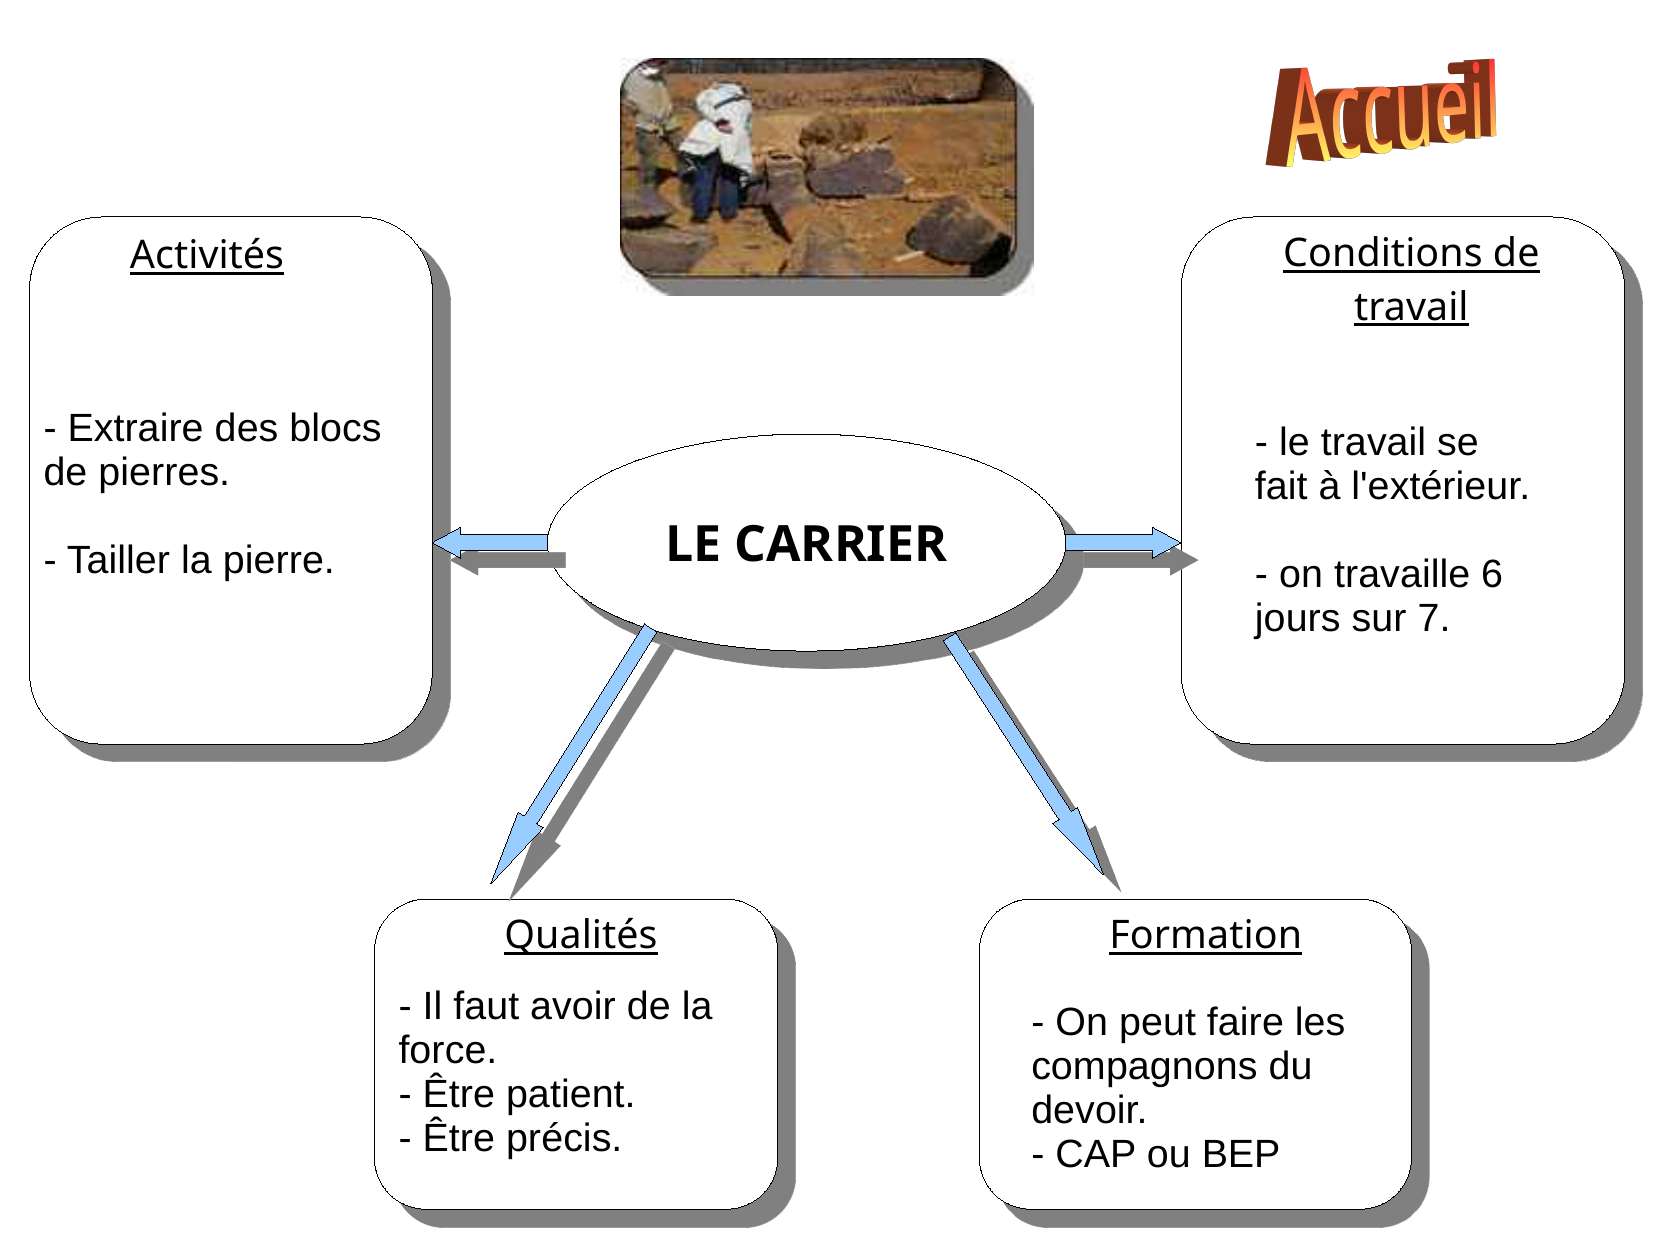

Accueil
Conditions de travail
Activités
- Extraire des blocs de pierres.
- Tailler la pierre.
- le travail se fait à l'extérieur.
- on travaille 6 jours sur 7.
LE CARRIER
Qualités
Formation
- Il faut avoir de la force.
- Être patient.
- Être précis.
- On peut faire les compagnons du devoir.
- CAP ou BEP